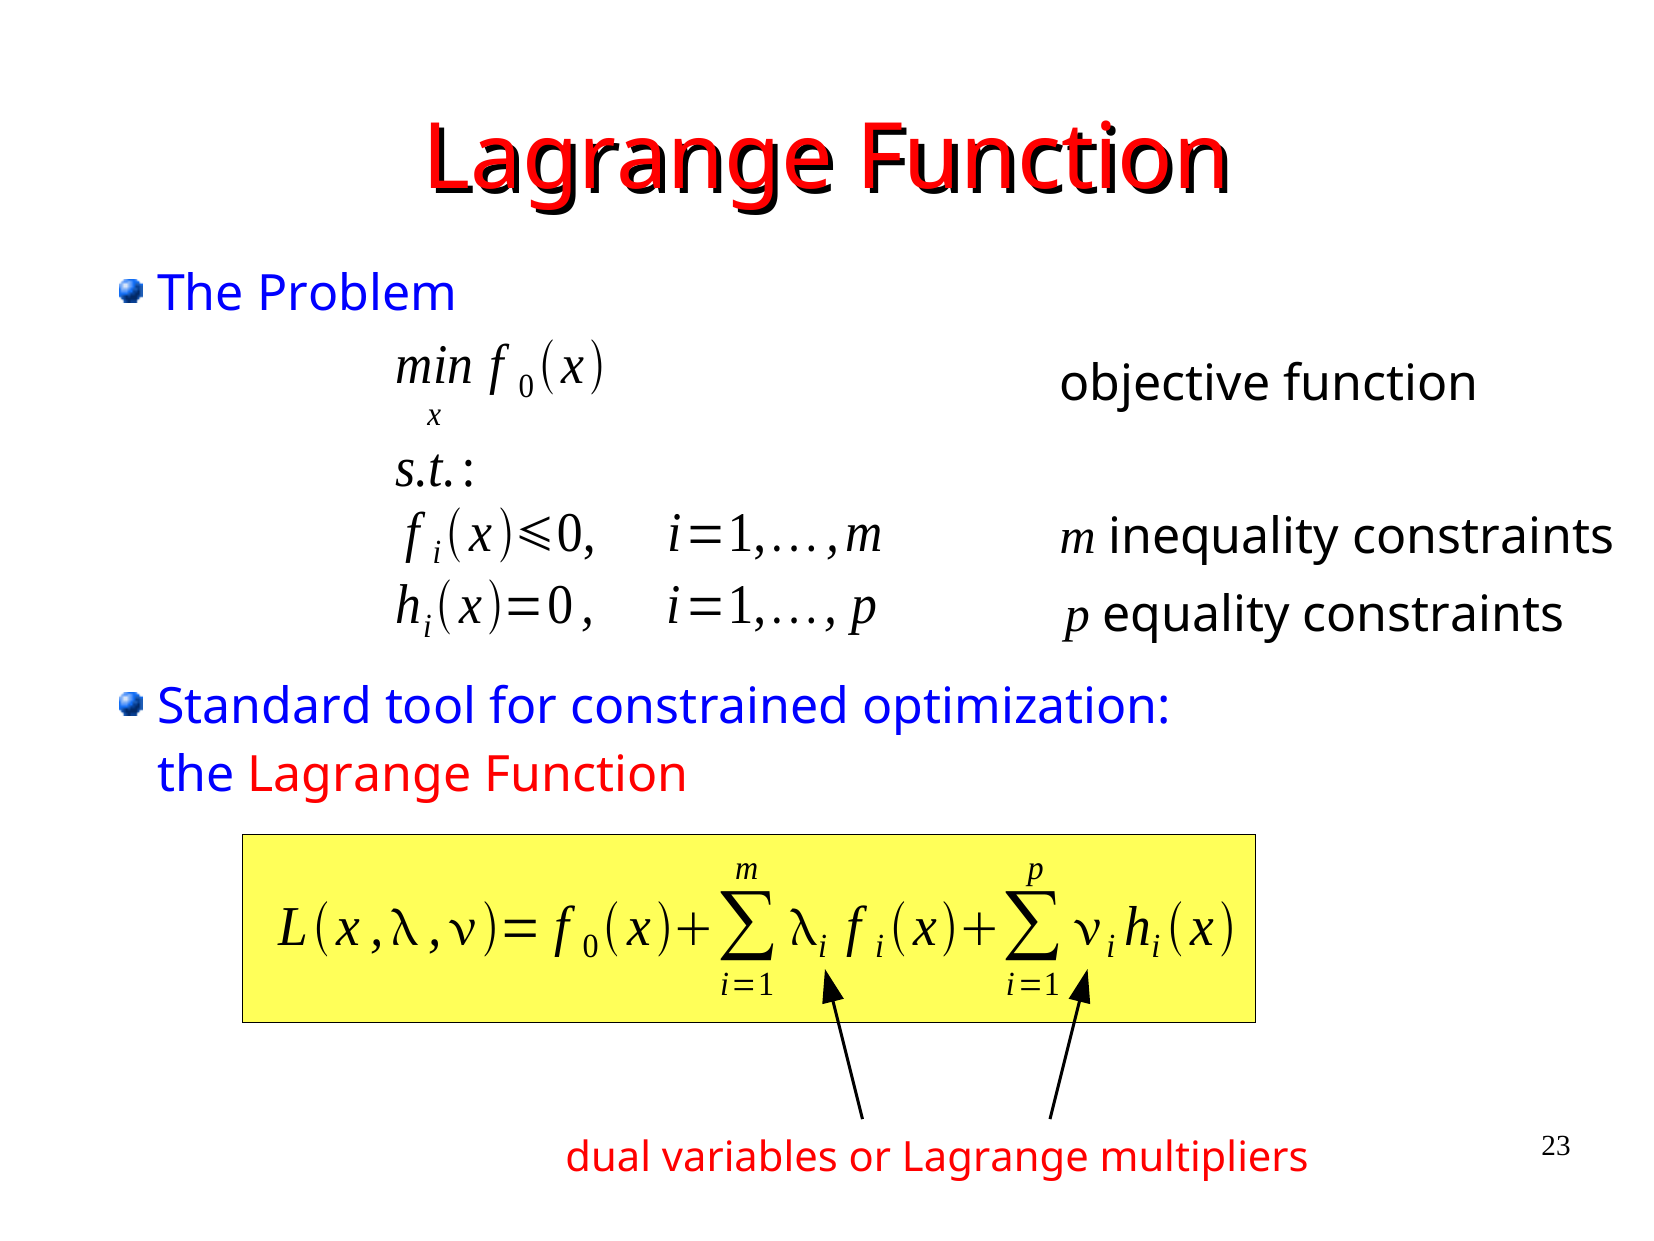

# Lagrange Function
The Problem
objective function
m inequality constraints
p equality constraints
Standard tool for constrained optimization:
the Lagrange Function
dual variables or Lagrange multipliers
23